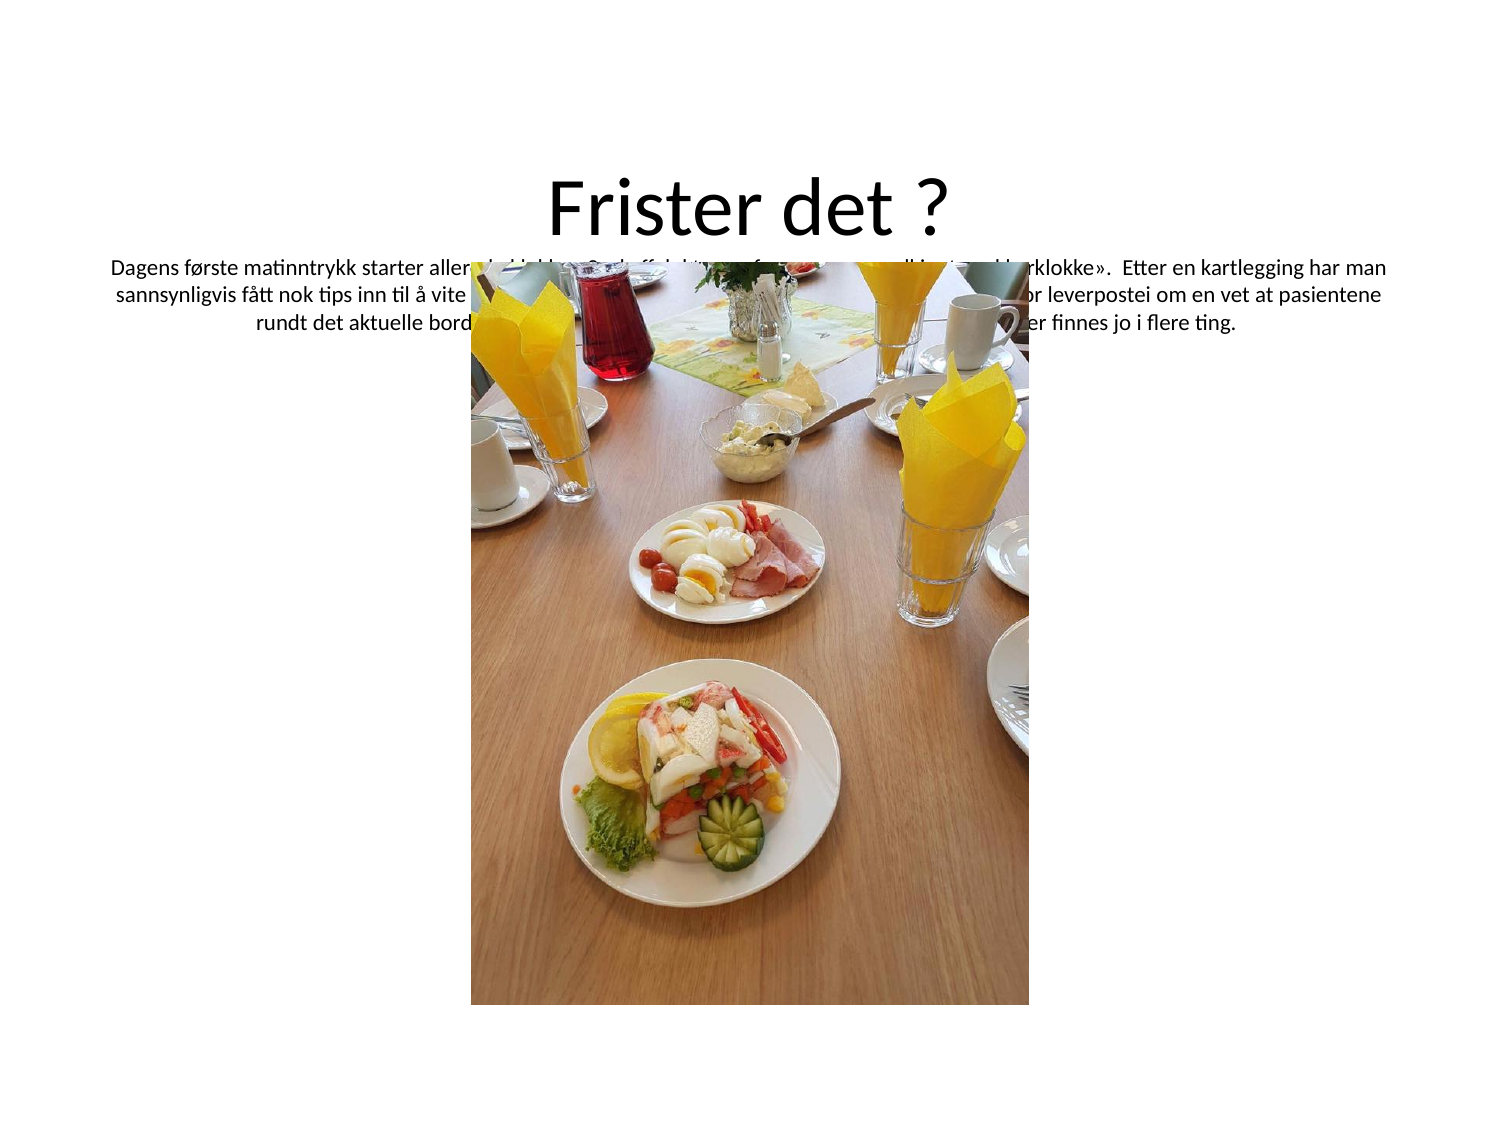

# Frister det ? Dagens første matinntrykk starter allerede klokken 9… kaffelukten er for mange en velkjent «vekkerklokke». Etter en kartlegging har man sannsynligvis fått nok tips inn til å vite hva som er verdt å sette frem. Vi tømmer ikke lengre kjøla for leverpostei om en vet at pasientene rundt det aktuelle bordet syns det smaker…. sitat 2 eldre menn : Kattemat. Proteiner finnes jo i flere ting.